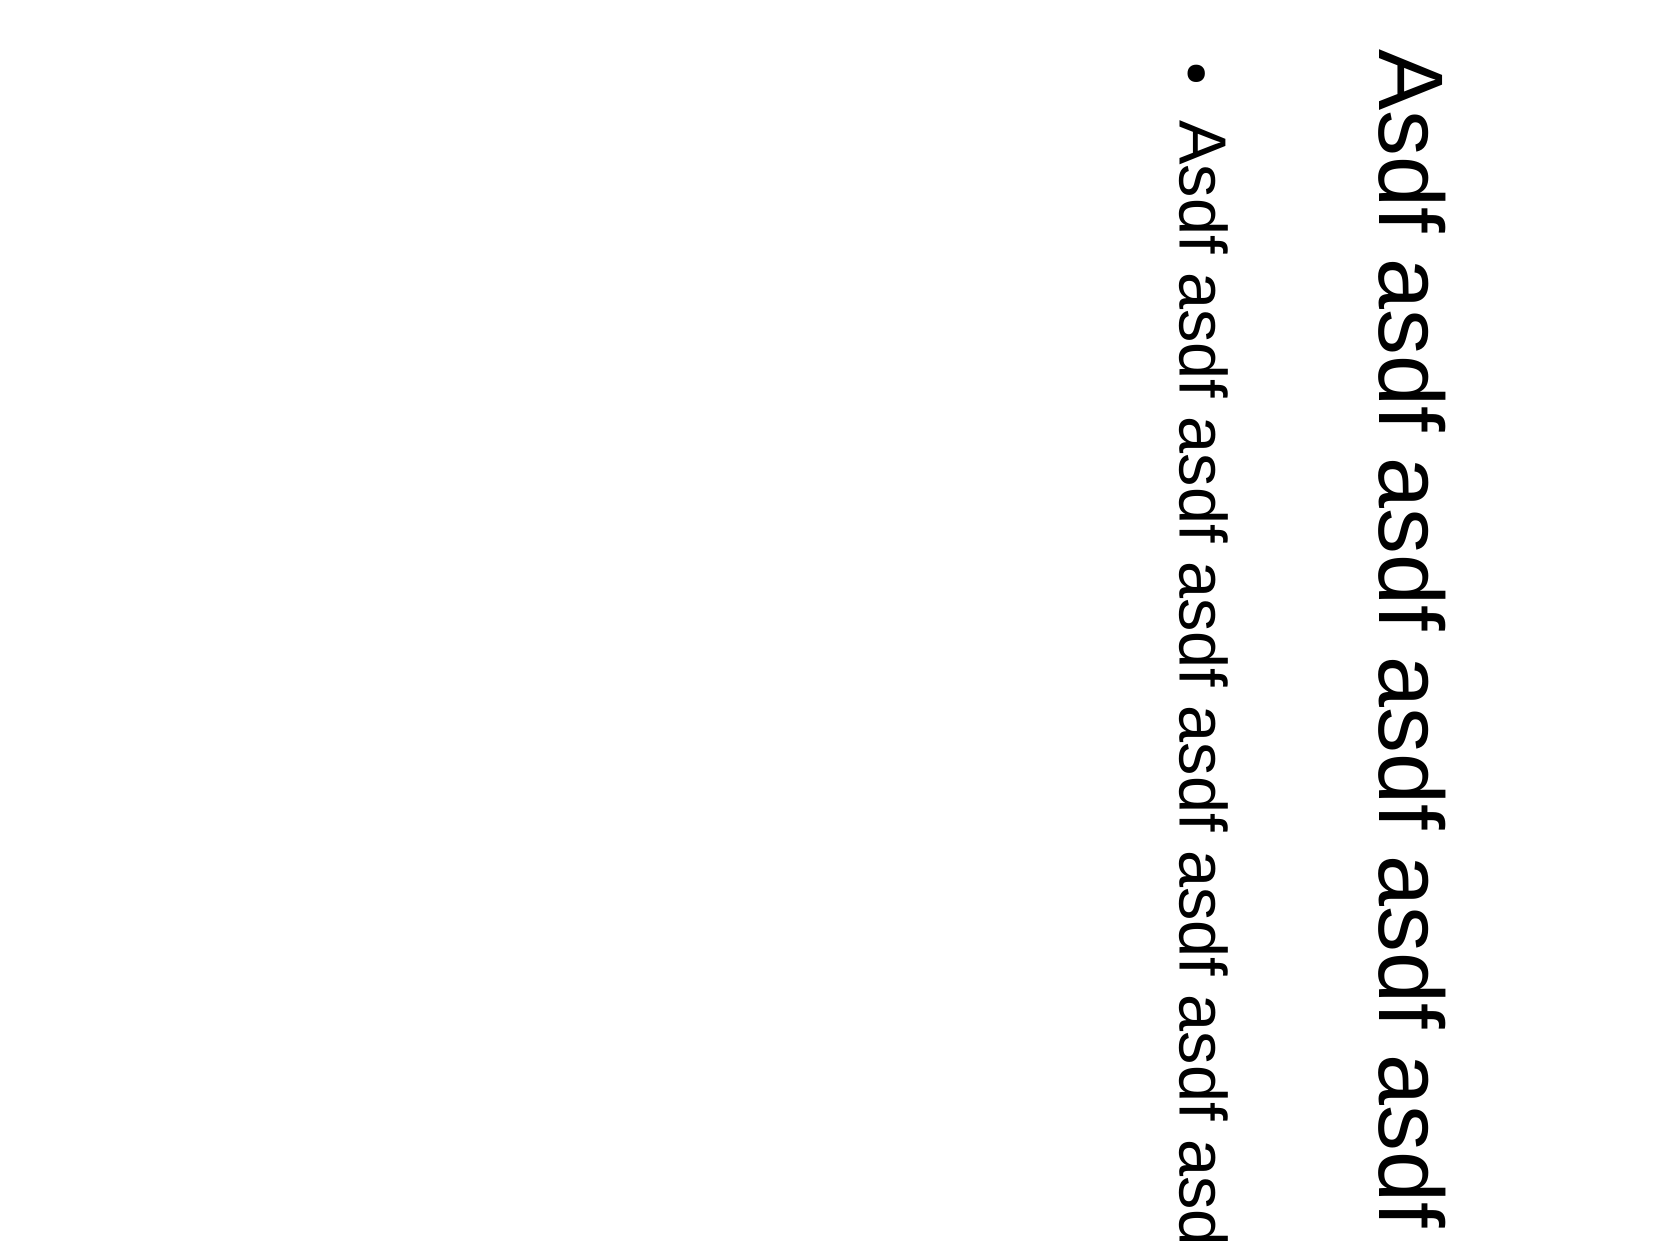

Asdf asdf asdf asdf asdf asdf asdf asdf asdf asdf asdf
# Asdf asdf asdf asdf asdf asdf asdf asdf asdf s